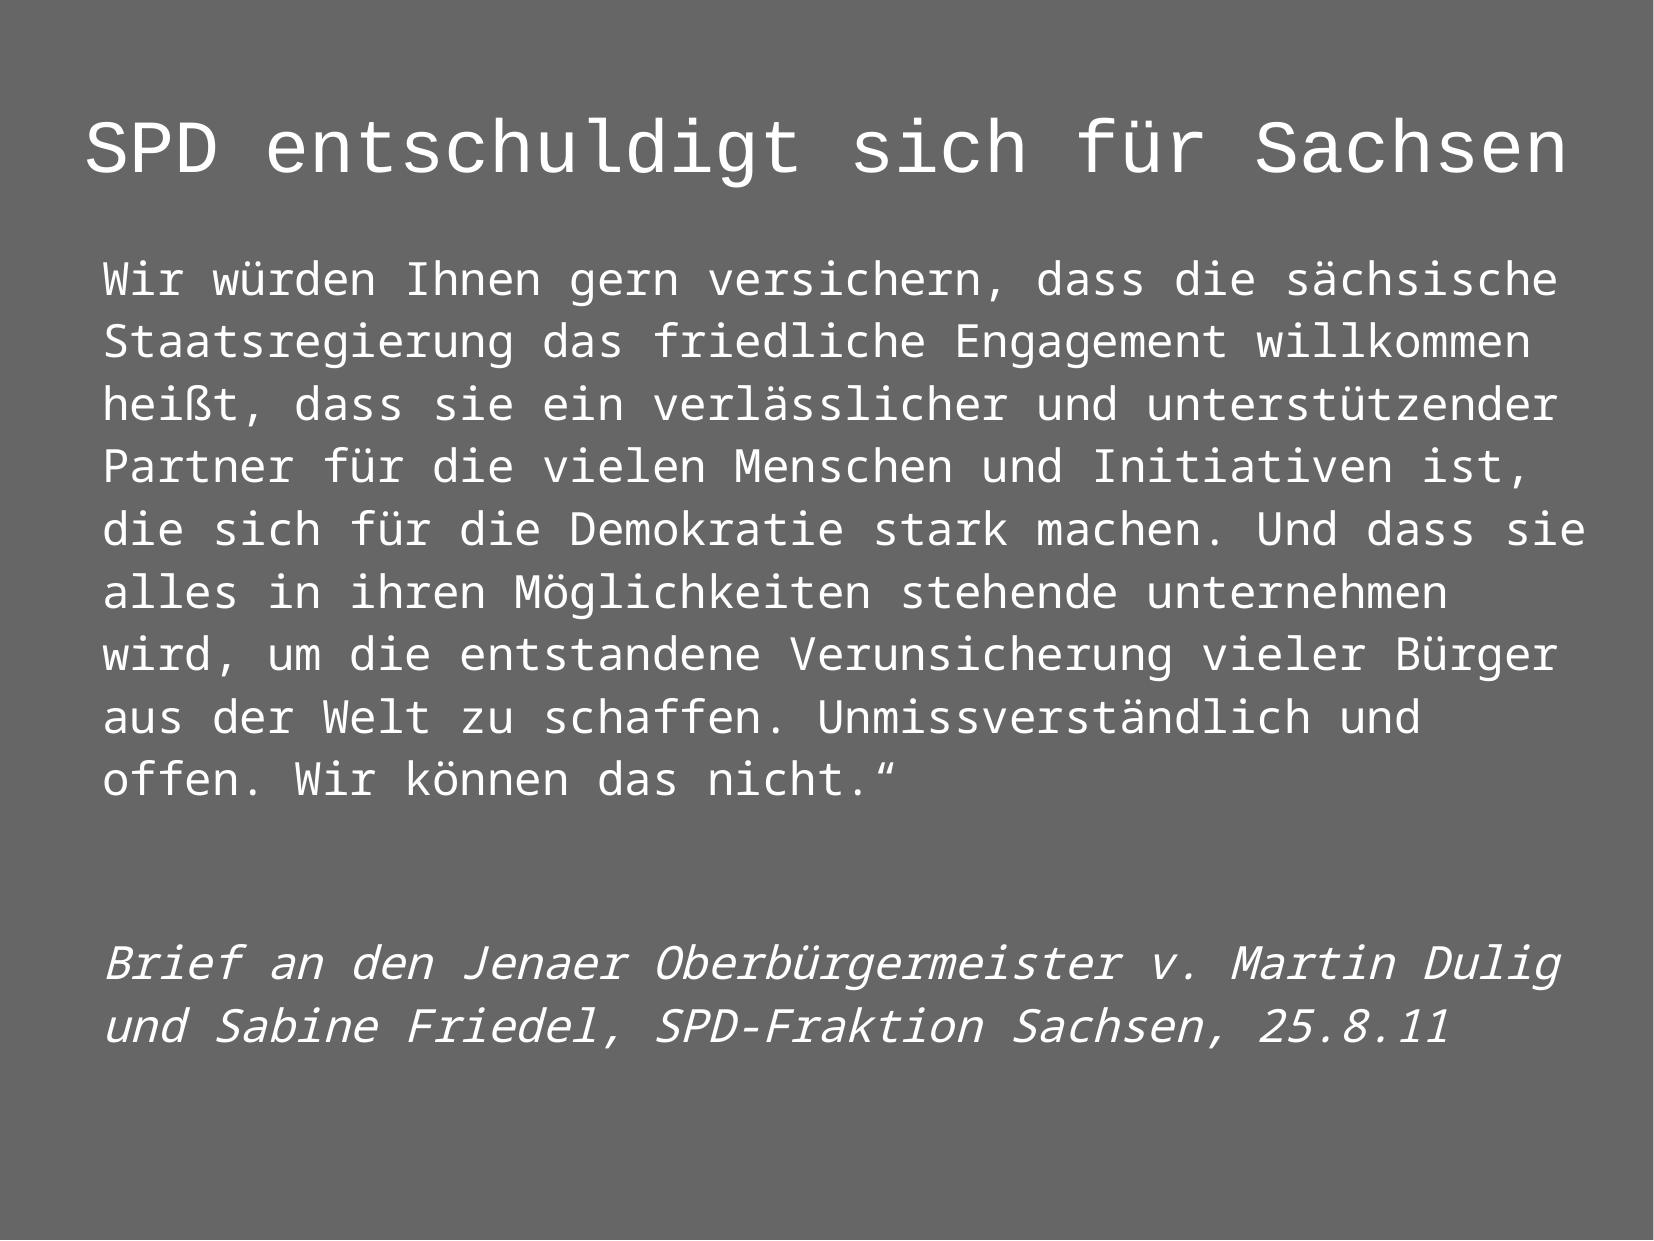

# SPD entschuldigt sich für Sachsen
Wir würden Ihnen gern versichern, dass die sächsische Staatsregierung das friedliche Engagement willkommen heißt, dass sie ein verlässlicher und unterstützender Partner für die vielen Menschen und Initiativen ist, die sich für die Demokratie stark machen. Und dass sie alles in ihren Möglichkeiten stehende unternehmen wird, um die entstandene Verunsicherung vieler Bürger aus der Welt zu schaffen. Unmissverständlich und offen. Wir können das nicht.“
Brief an den Jenaer Oberbürgermeister v. Martin Dulig und Sabine Friedel, SPD-Fraktion Sachsen, 25.8.11